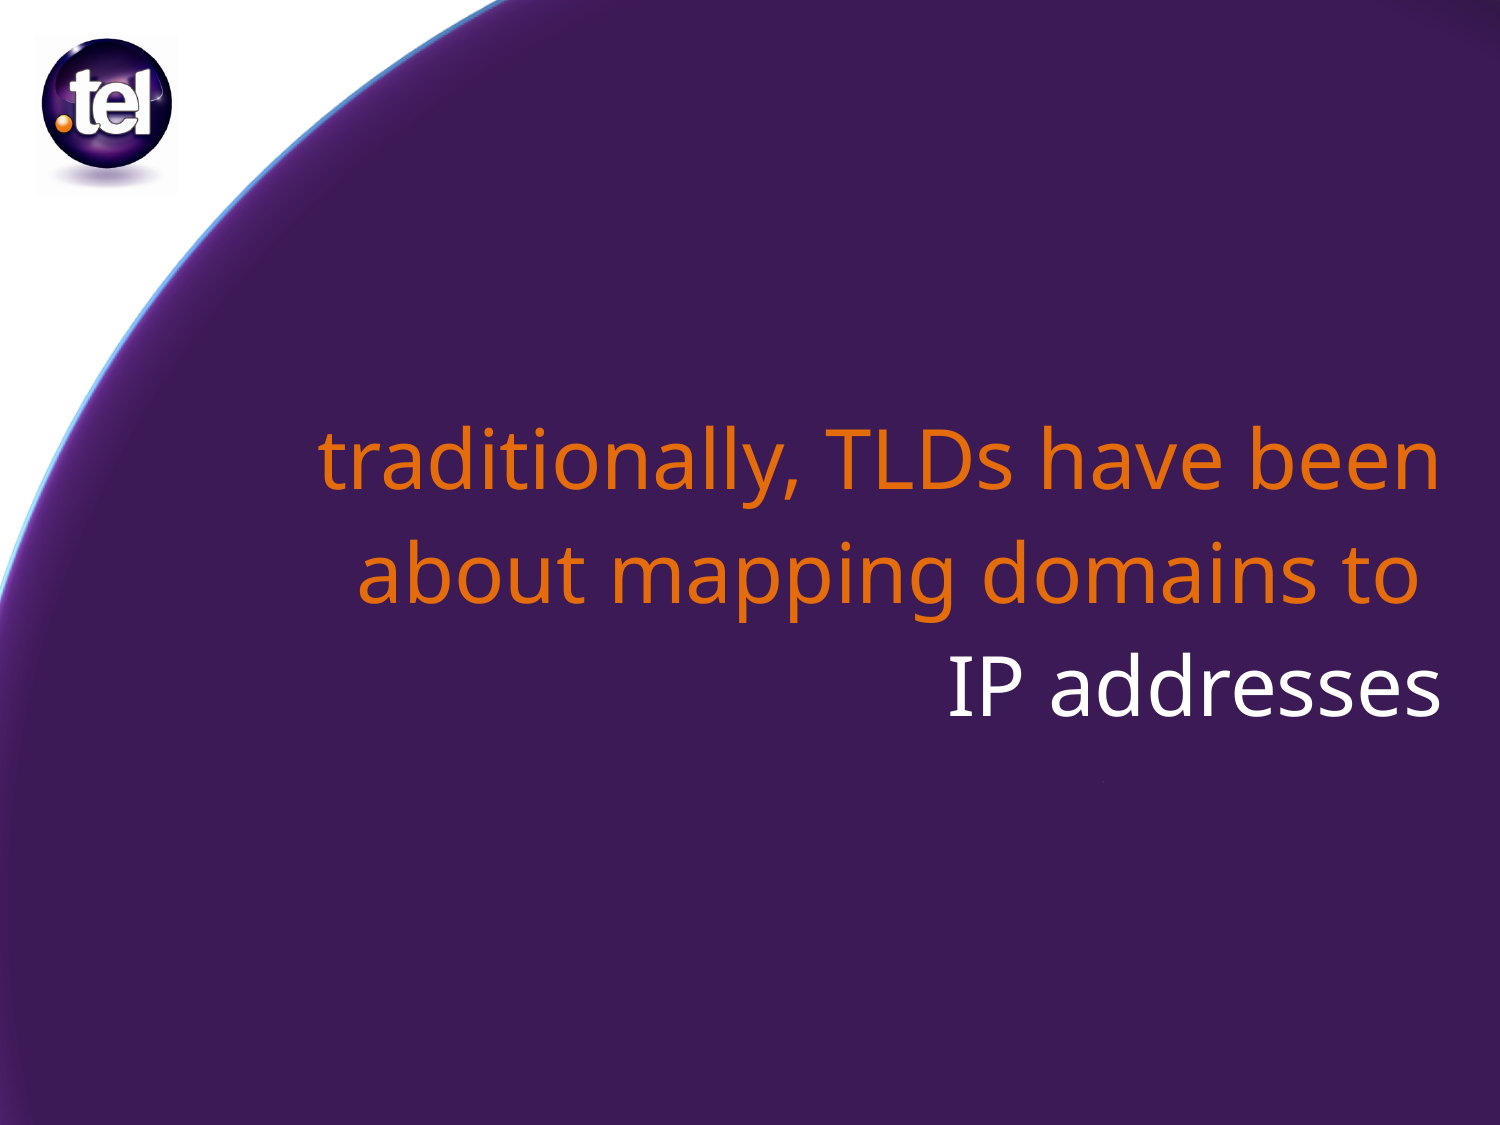

# traditionally, TLDs have been about mapping domains to IP addresses